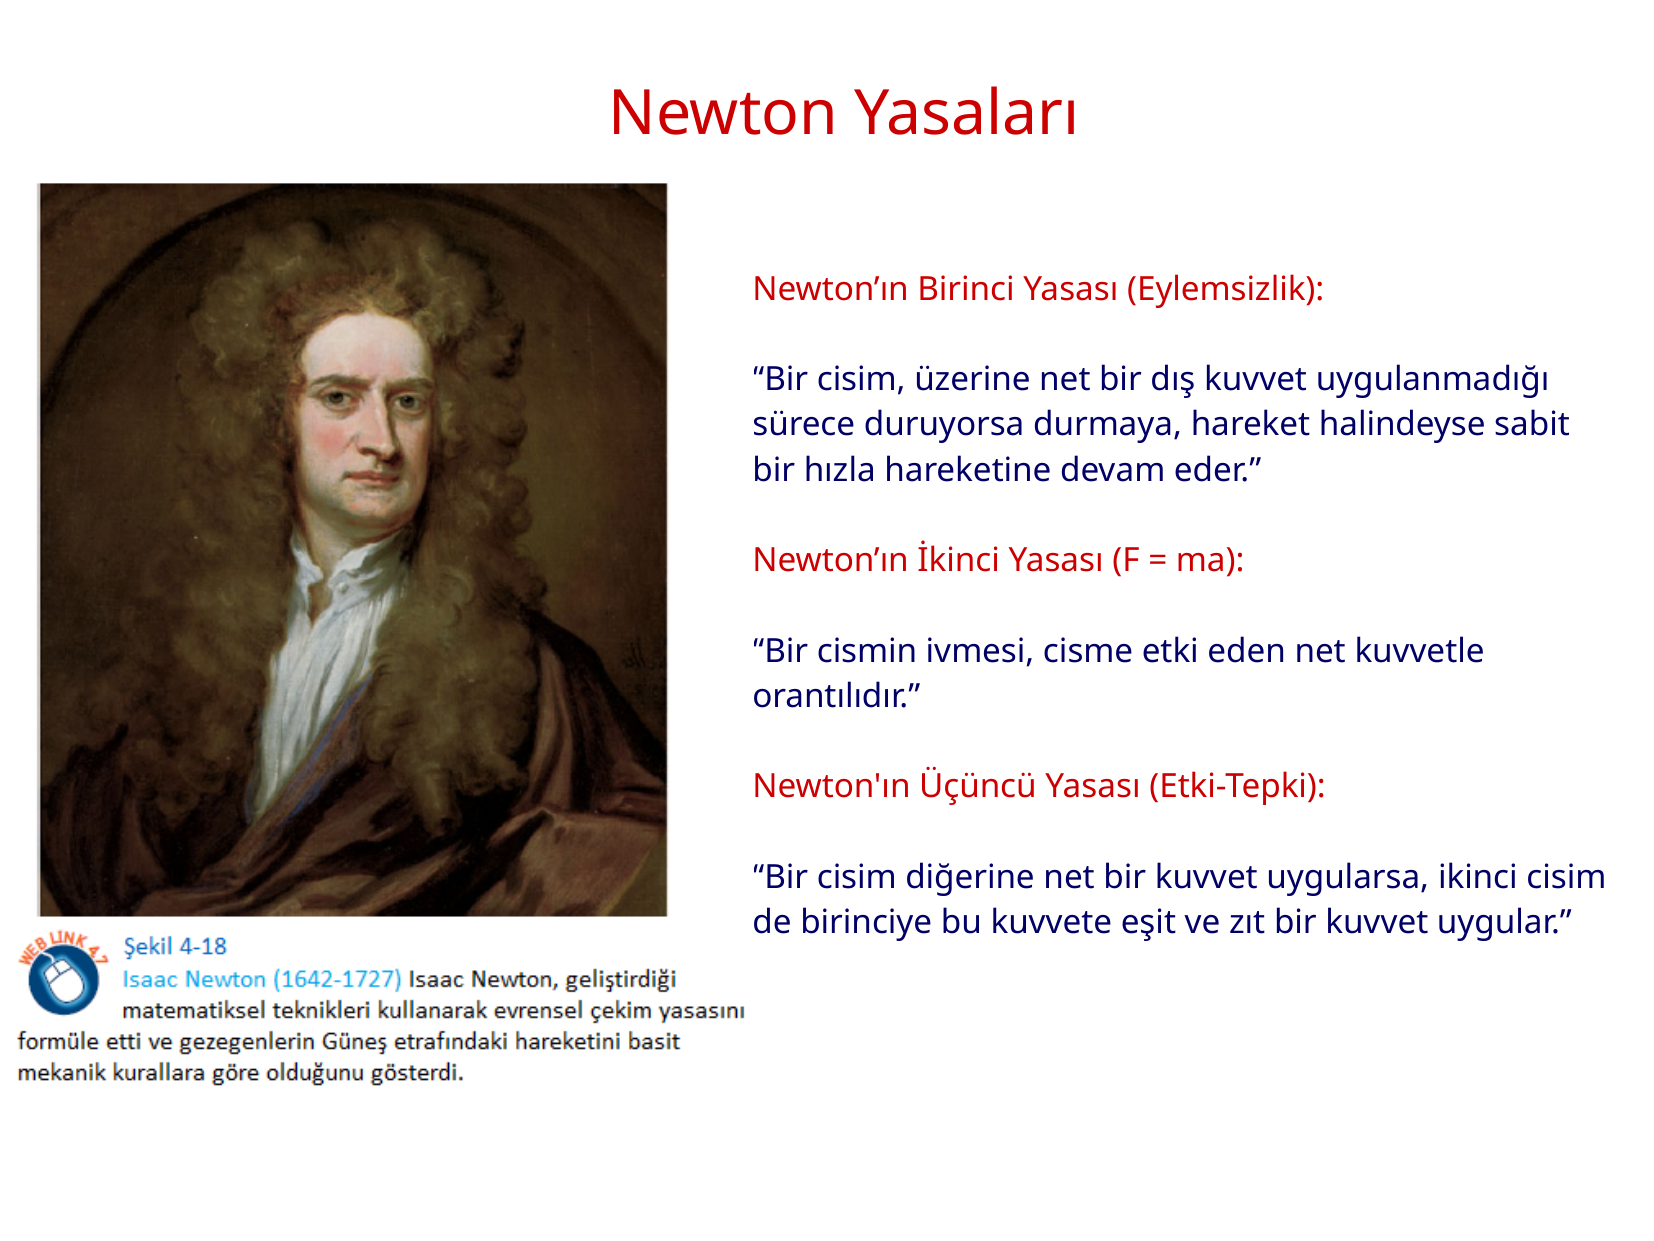

# Newton Yasaları
Newton’ın Birinci Yasası (Eylemsizlik):
“Bir cisim, üzerine net bir dış kuvvet uygulanmadığı sürece duruyorsa durmaya, hareket halindeyse sabit bir hızla hareketine devam eder.”
Newton’ın İkinci Yasası (F = ma):
“Bir cismin ivmesi, cisme etki eden net kuvvetle orantılıdır.”
Newton'ın Üçüncü Yasası (Etki-Tepki):
“Bir cisim diğerine net bir kuvvet uygularsa, ikinci cisim de birinciye bu kuvvete eşit ve zıt bir kuvvet uygular.”